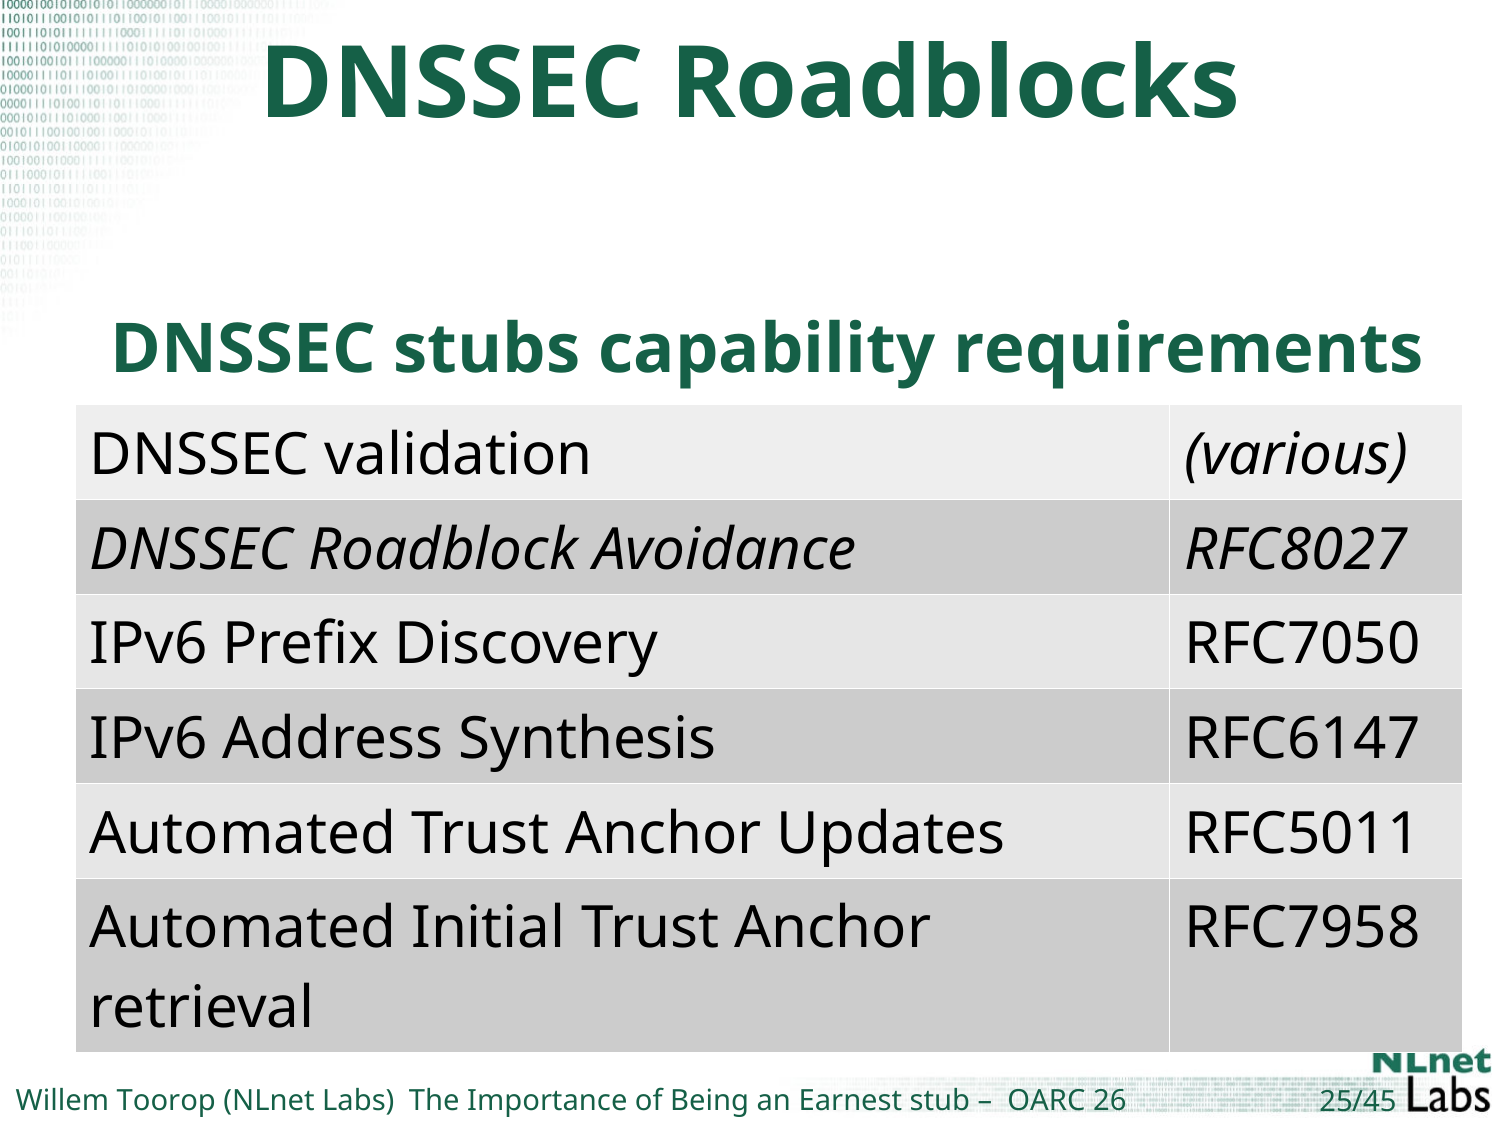

# DNSSEC Roadblocks
DNSSEC stubs capability requirements
| DNSSEC validation | (various) |
| --- | --- |
| DNSSEC Roadblock Avoidance | RFC8027 |
| IPv6 Prefix Discovery | RFC7050 |
| IPv6 Address Synthesis | RFC6147 |
| Automated Trust Anchor Updates | RFC5011 |
| Automated Initial Trust Anchor retrieval | RFC7958 |